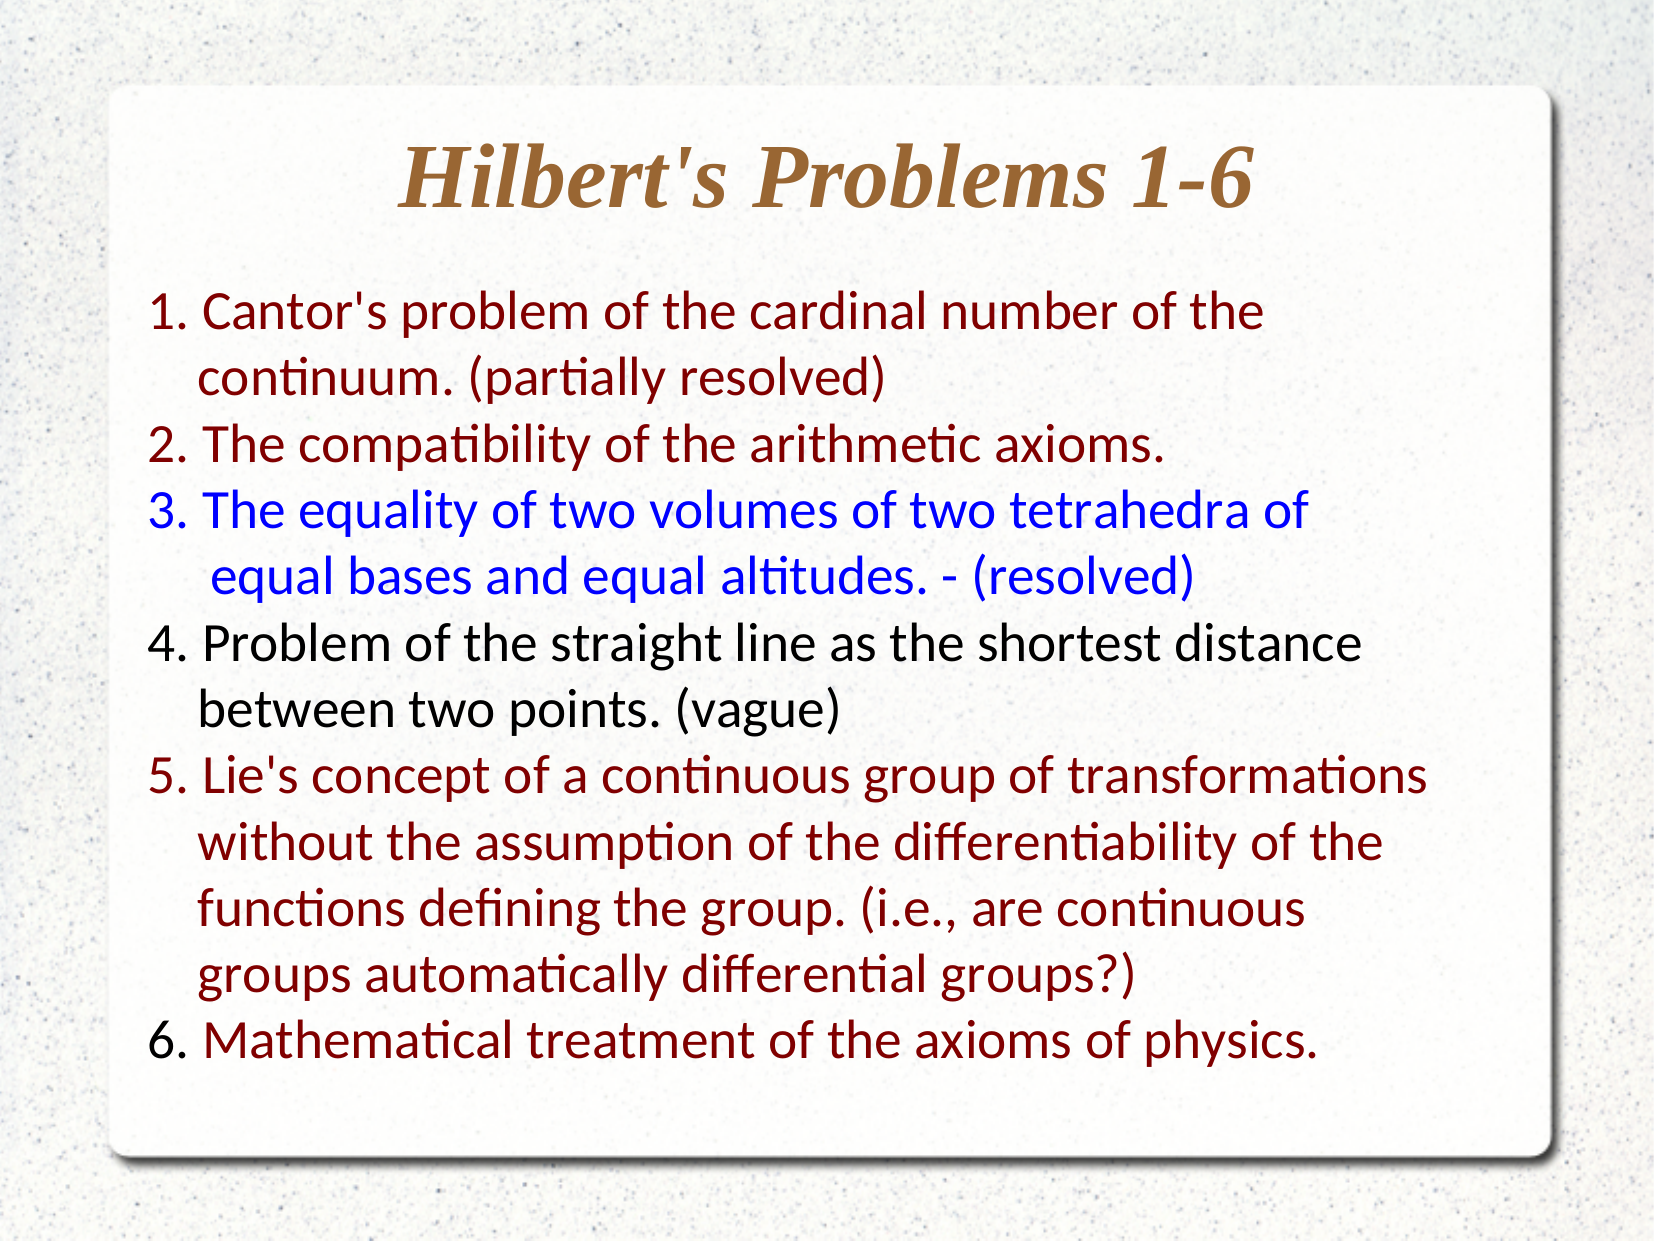

# Hilbert's Problems 1-6
1. Cantor's problem of the cardinal number of the
 continuum. (partially resolved)
2. The compatibility of the arithmetic axioms.
3. The equality of two volumes of two tetrahedra of
 equal bases and equal altitudes. - (resolved)
4. Problem of the straight line as the shortest distance
 between two points. (vague)
5. Lie's concept of a continuous group of transformations
 without the assumption of the differentiability of the
 functions defining the group. (i.e., are continuous
 groups automatically differential groups?)
6. Mathematical treatment of the axioms of physics.